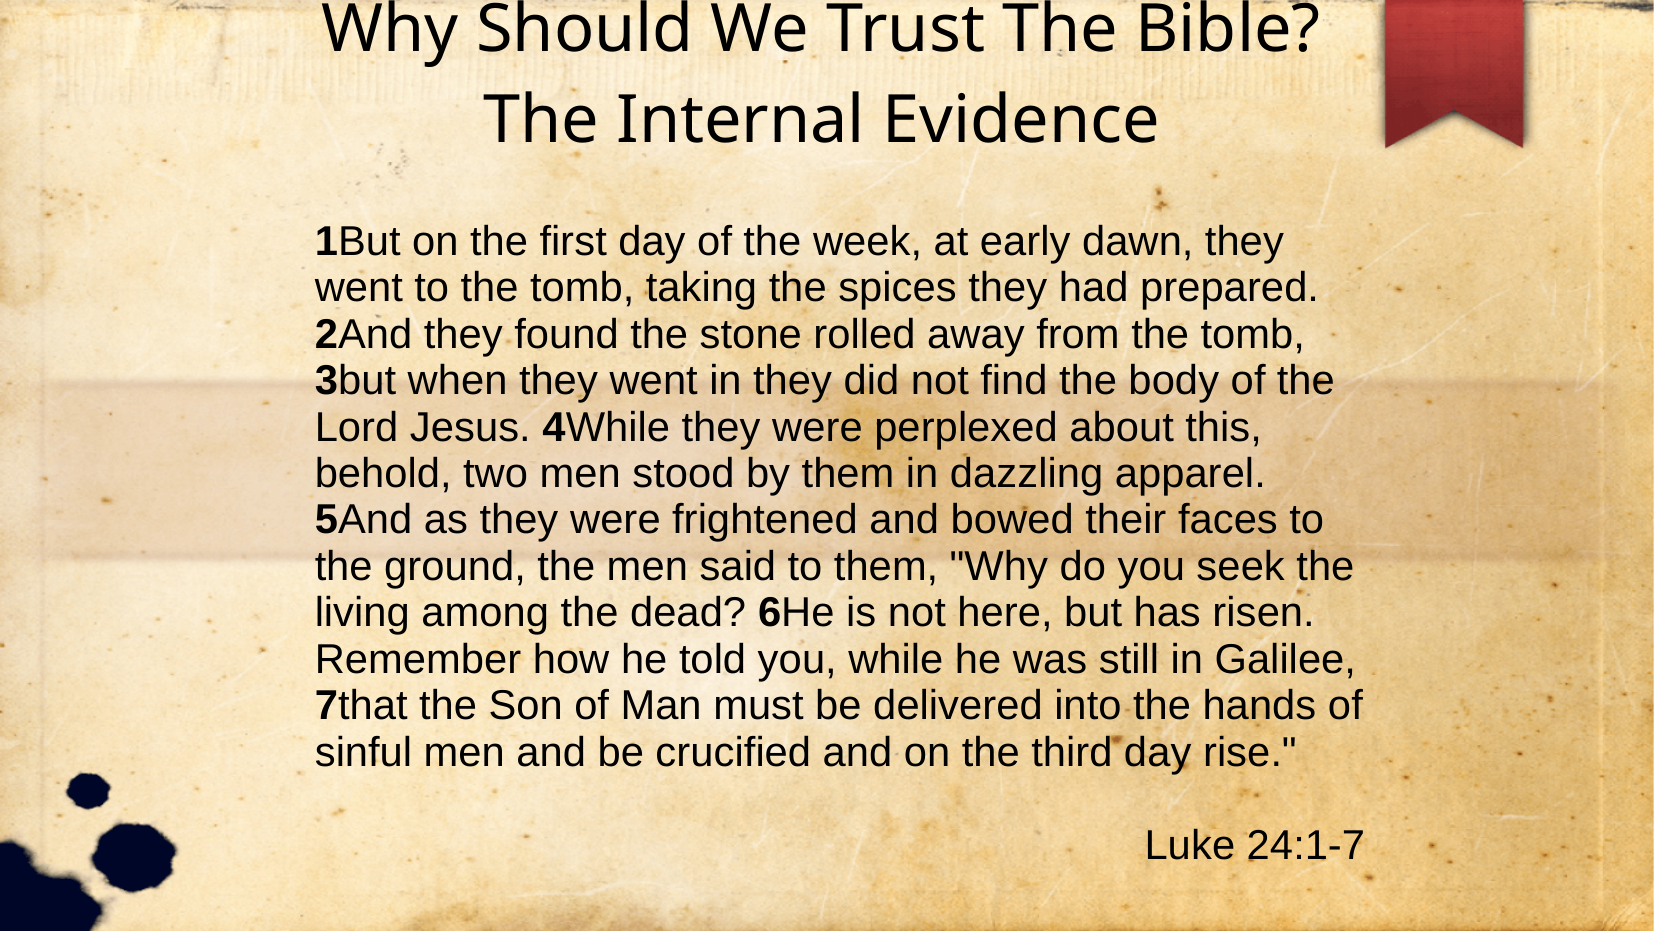

# Why Should We Trust The Bible? The Internal Evidence
1But on the first day of the week, at early dawn, they went to the tomb, taking the spices they had prepared. 2And they found the stone rolled away from the tomb, 3but when they went in they did not find the body of the Lord Jesus. 4While they were perplexed about this, behold, two men stood by them in dazzling apparel. 5And as they were frightened and bowed their faces to the ground, the men said to them, "Why do you seek the living among the dead? 6He is not here, but has risen. Remember how he told you, while he was still in Galilee, 7that the Son of Man must be delivered into the hands of sinful men and be crucified and on the third day rise."
Luke 24:1-7